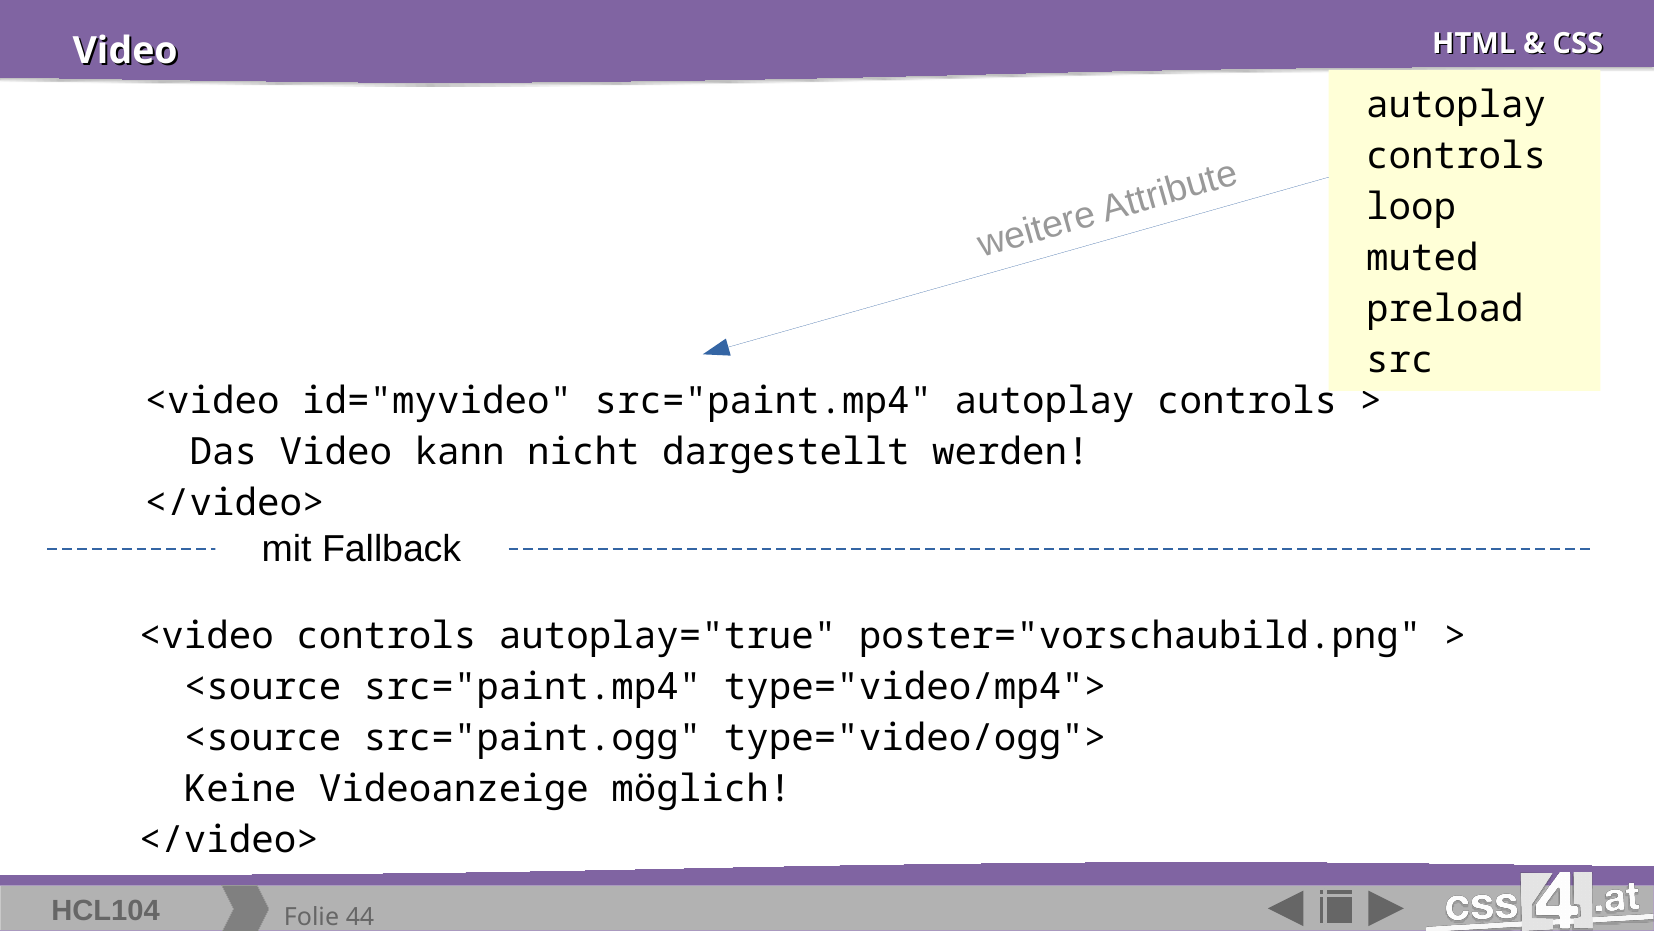

HTML & CSS
Video
 autoplay
 controls
 loop
 muted
 preload
 src
weitere Attribute
<video id="myvideo" src="paint.mp4" autoplay controls >
 Das Video kann nicht dargestellt werden!
</video>
 mit Fallback
<video controls autoplay="true" poster="vorschaubild.png" >
 <source src="paint.mp4" type="video/mp4">
 <source src="paint.ogg" type="video/ogg">
 Keine Videoanzeige möglich!
</video>
HCL104
Folie